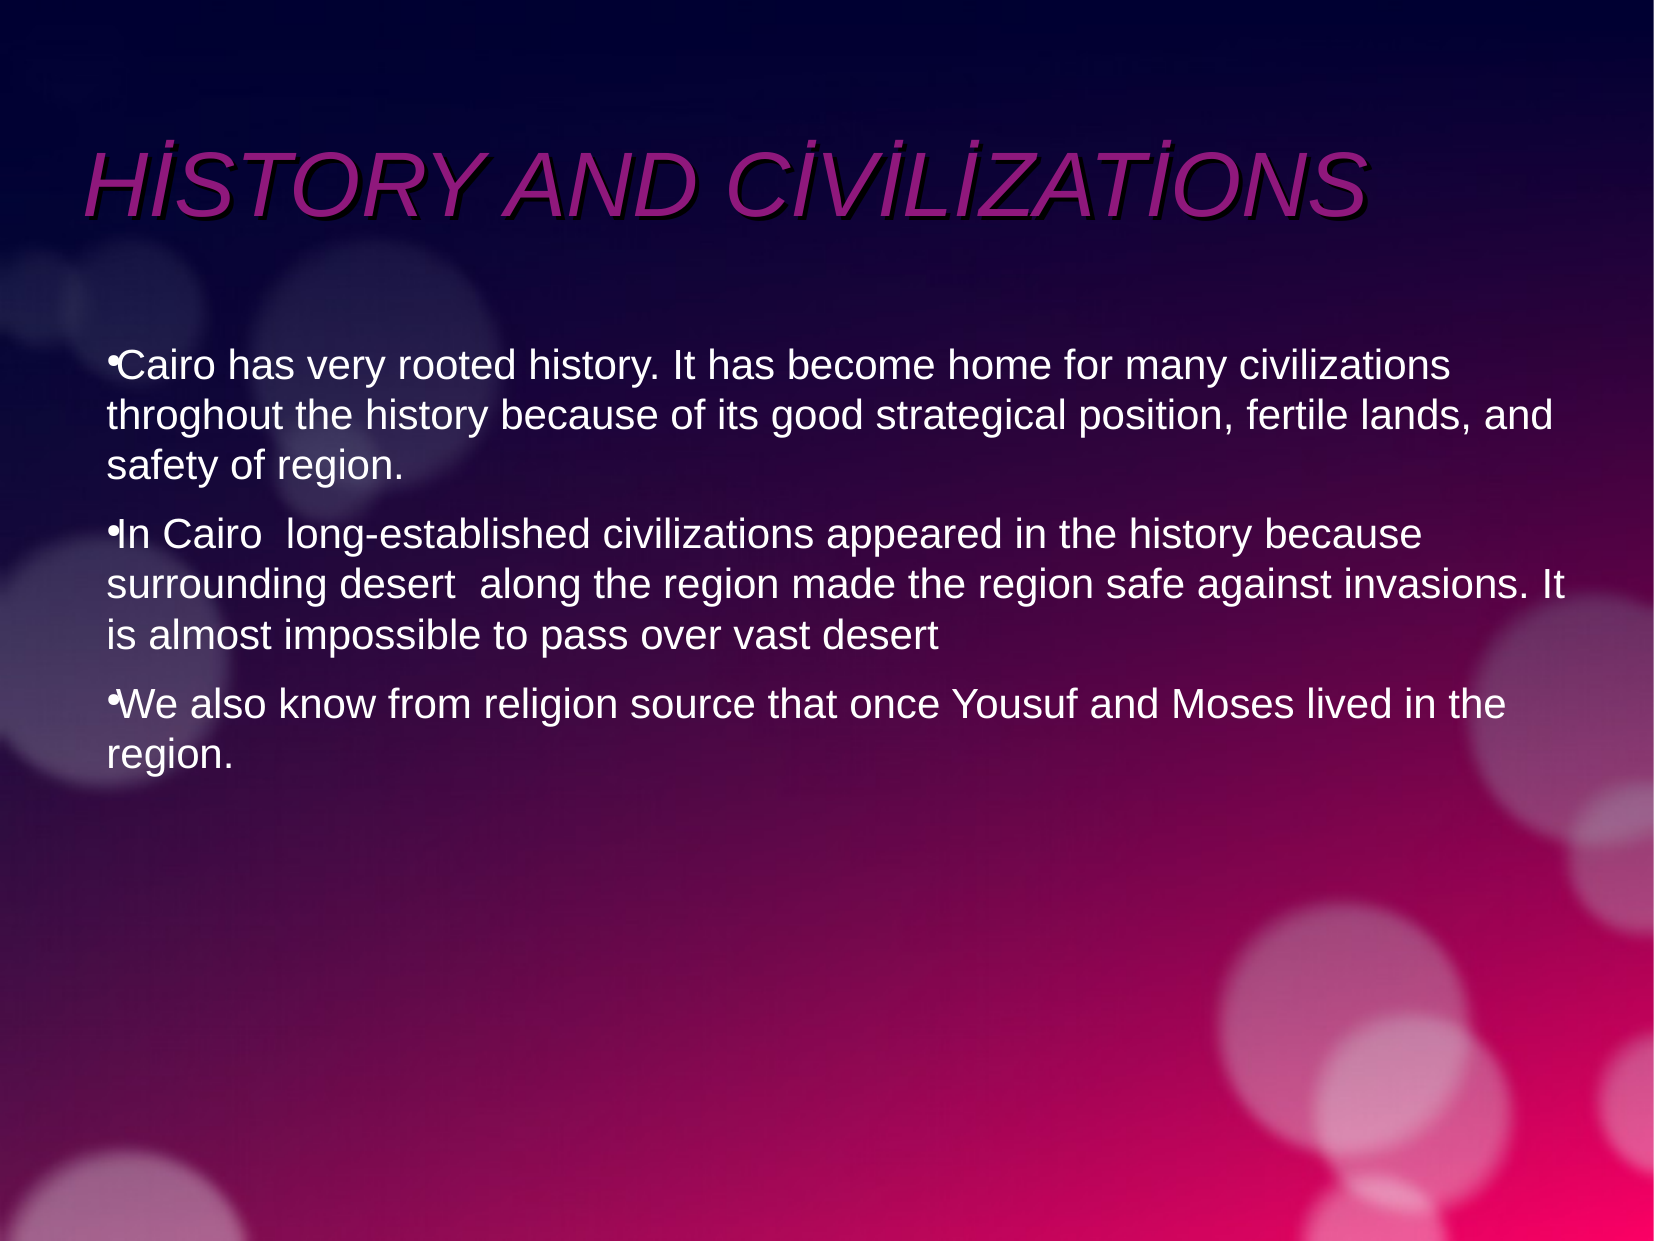

# HİSTORY AND CİVİLİZATİONS
Cairo has very rooted history. It has become home for many civilizations throghout the history because of its good strategical position, fertile lands, and safety of region.
In Cairo long-established civilizations appeared in the history because surrounding desert along the region made the region safe against invasions. It is almost impossible to pass over vast desert
We also know from religion source that once Yousuf and Moses lived in the region.